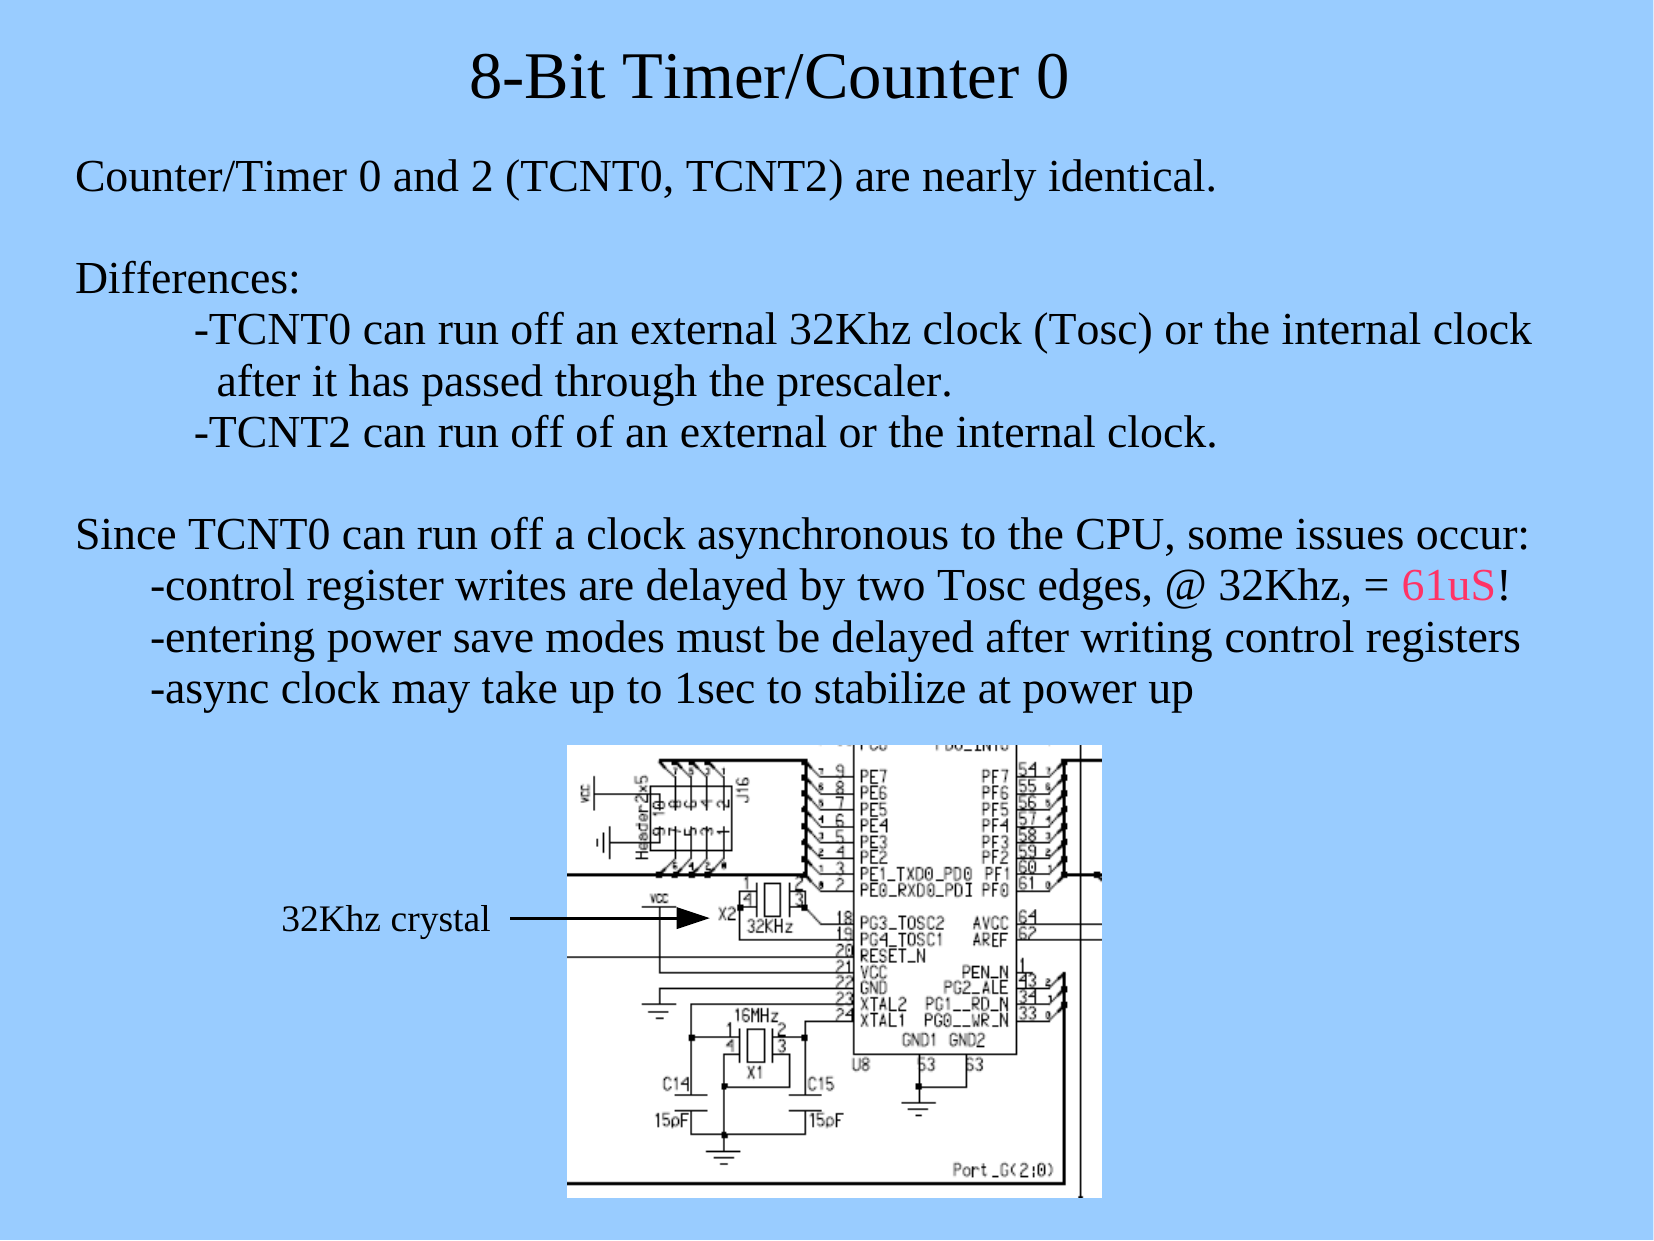

8-Bit Timer/Counter 0
Counter/Timer 0 and 2 (TCNT0, TCNT2) are nearly identical.
Differences:
	-TCNT0 can run off an external 32Khz clock (Tosc) or the internal clock
	 after it has passed through the prescaler.
	-TCNT2 can run off of an external or the internal clock.
Since TCNT0 can run off a clock asynchronous to the CPU, some issues occur:
	-control register writes are delayed by two Tosc edges, @ 32Khz, = 61uS!
	-entering power save modes must be delayed after writing control registers
	-async clock may take up to 1sec to stabilize at power up
32Khz crystal